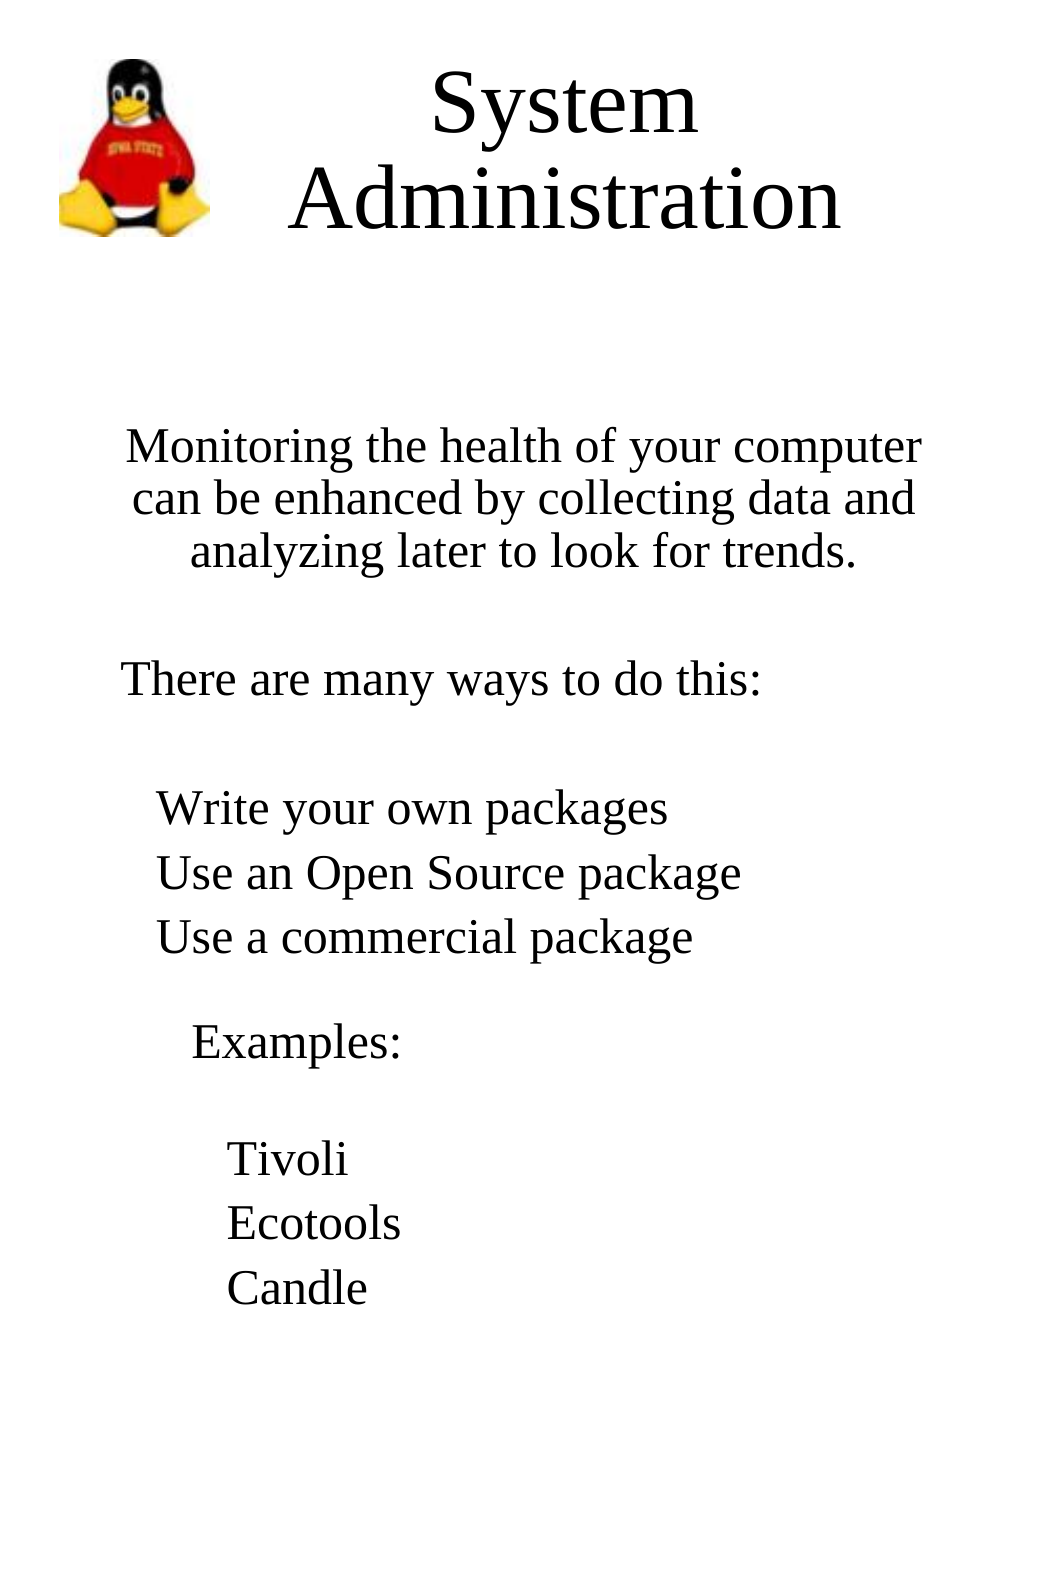

# System Administration
Monitoring the health of your computer can be enhanced by collecting data and analyzing later to look for trends.
There are many ways to do this:
Write your own packages
Use an Open Source package
Use a commercial package
Examples:
Tivoli
Ecotools
Candle